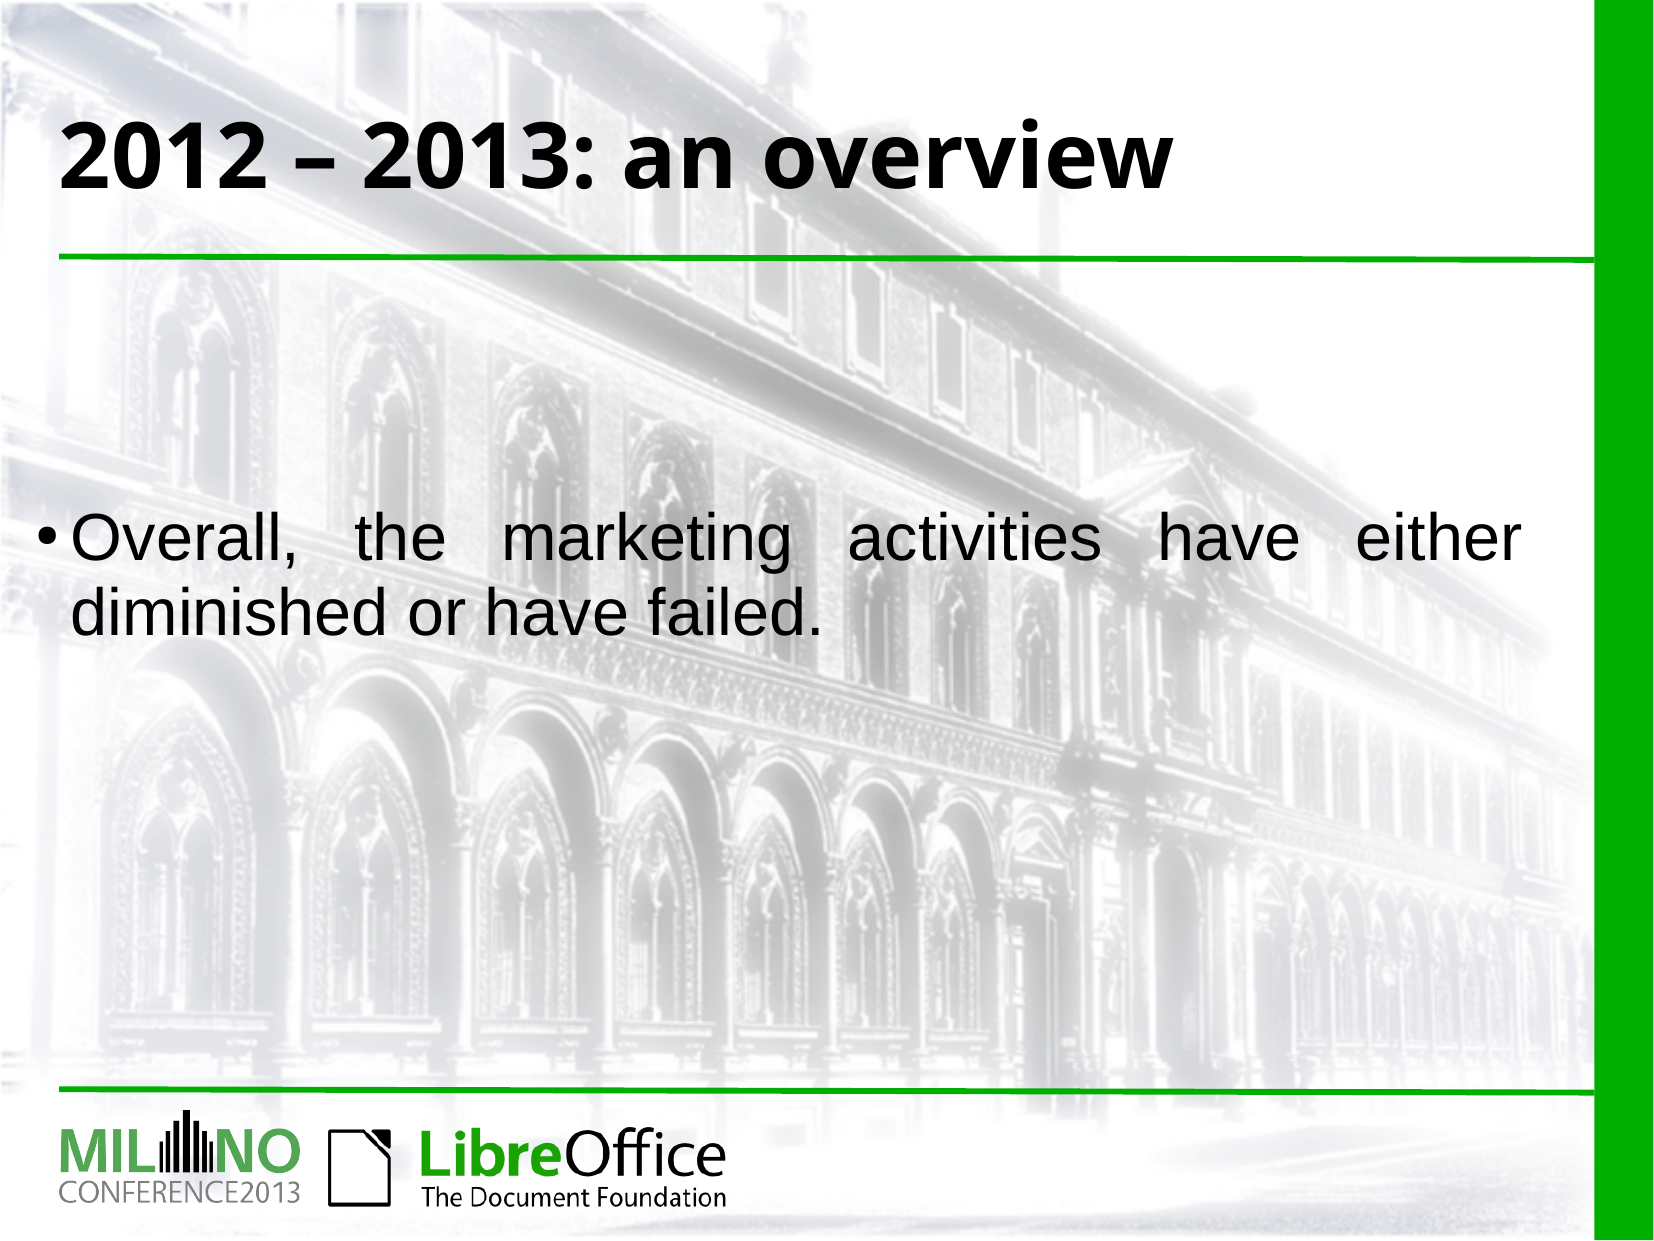

# 2012 – 2013: an overview
Overall, the marketing activities have either diminished or have failed.